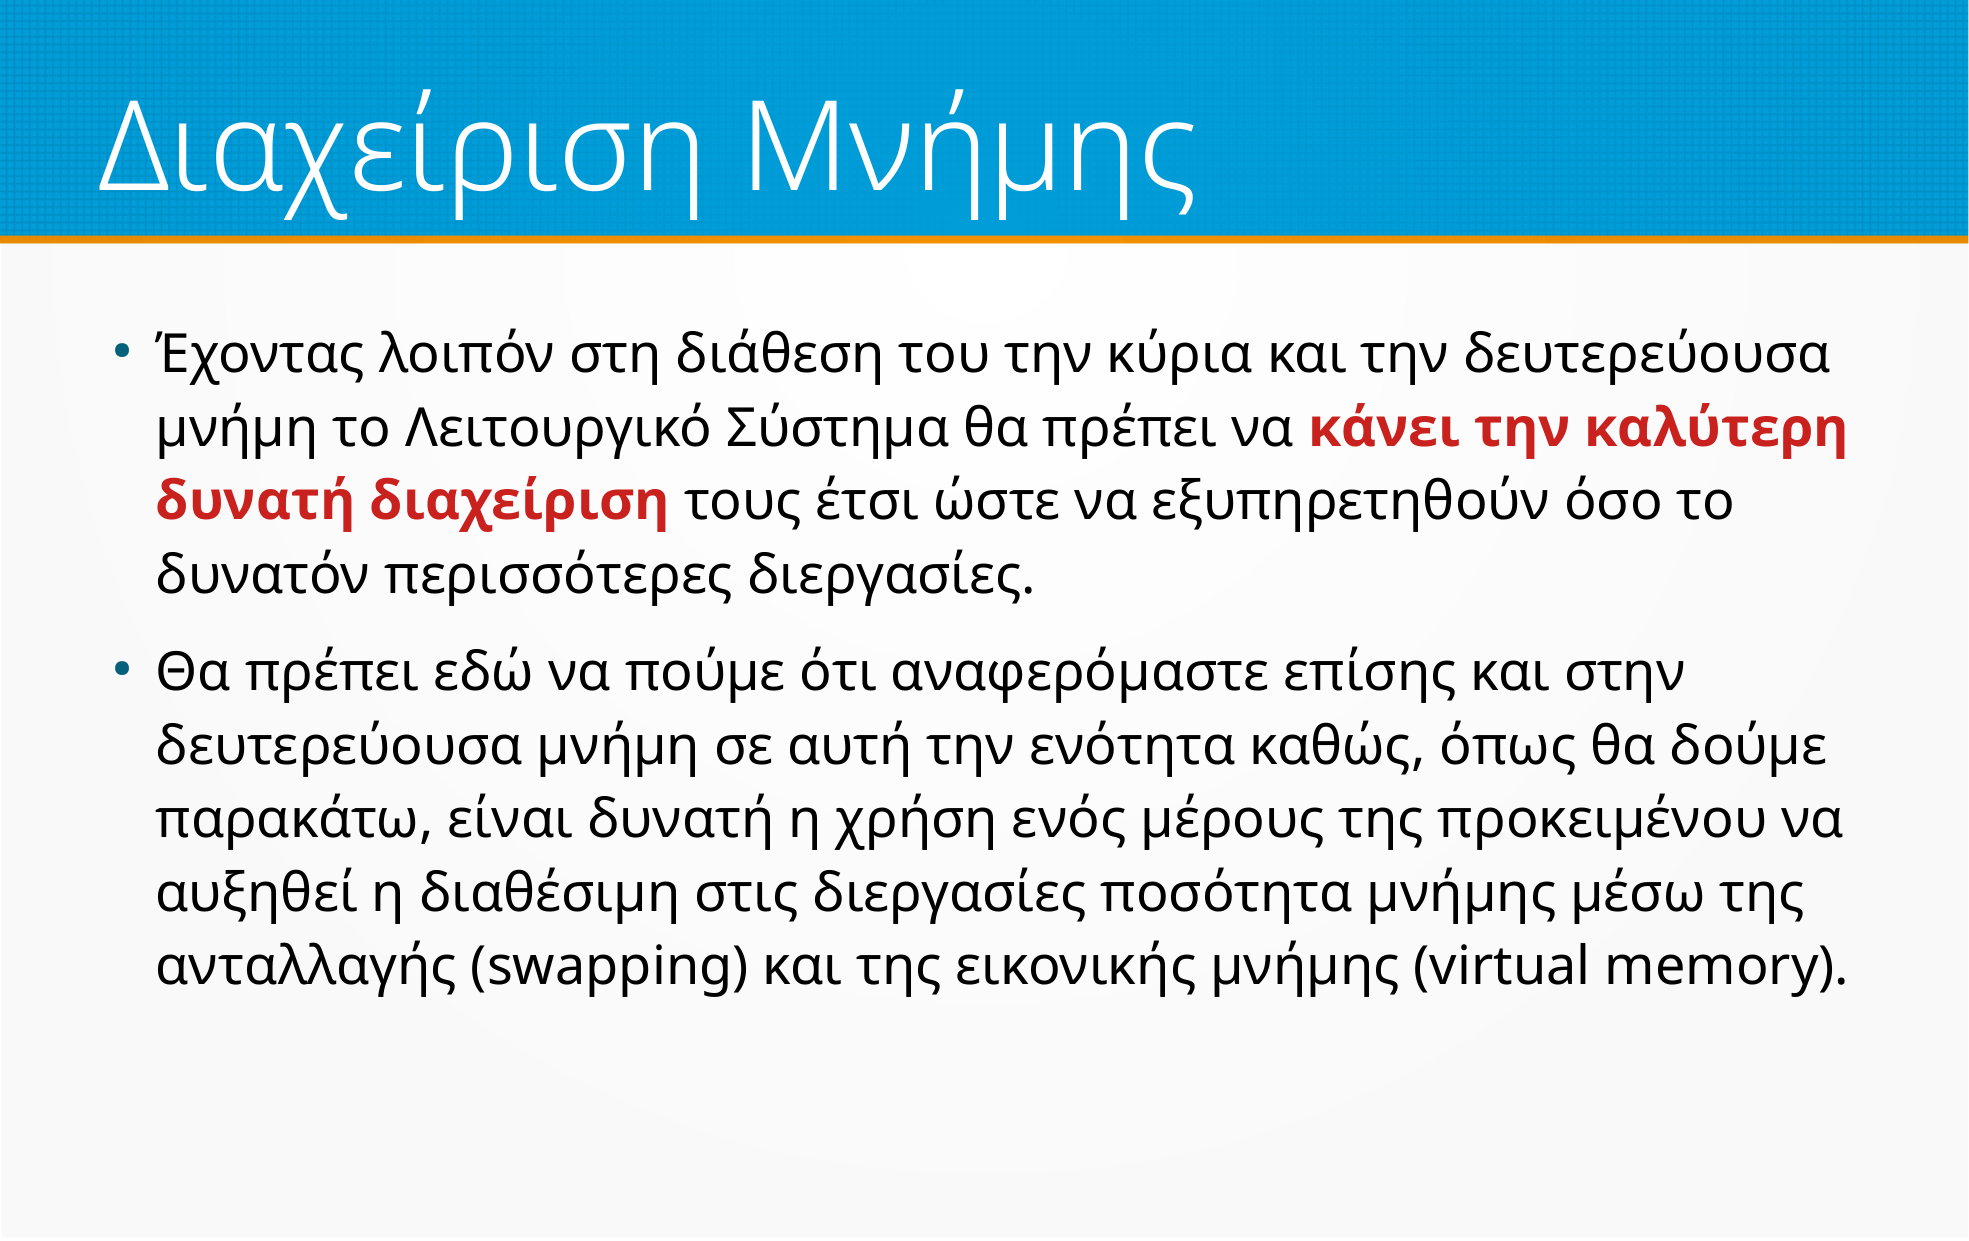

# Διαχείριση Μνήμης
Έχοντας λοιπόν στη διάθεση του την κύρια και την δευτερεύουσα μνήμη το Λειτουργικό Σύστημα θα πρέπει να κάνει την καλύτερη δυνατή διαχείριση τους έτσι ώστε να εξυπηρετηθούν όσο το δυνατόν περισσότερες διεργασίες.
Θα πρέπει εδώ να πούμε ότι αναφερόμαστε επίσης και στην δευτερεύουσα μνήμη σε αυτή την ενότητα καθώς, όπως θα δούμε παρακάτω, είναι δυνατή η χρήση ενός μέρους της προκειμένου να αυξηθεί η διαθέσιμη στις διεργασίες ποσότητα μνήμης μέσω της ανταλλαγής (swapping) και της εικονικής μνήμης (virtual memory).